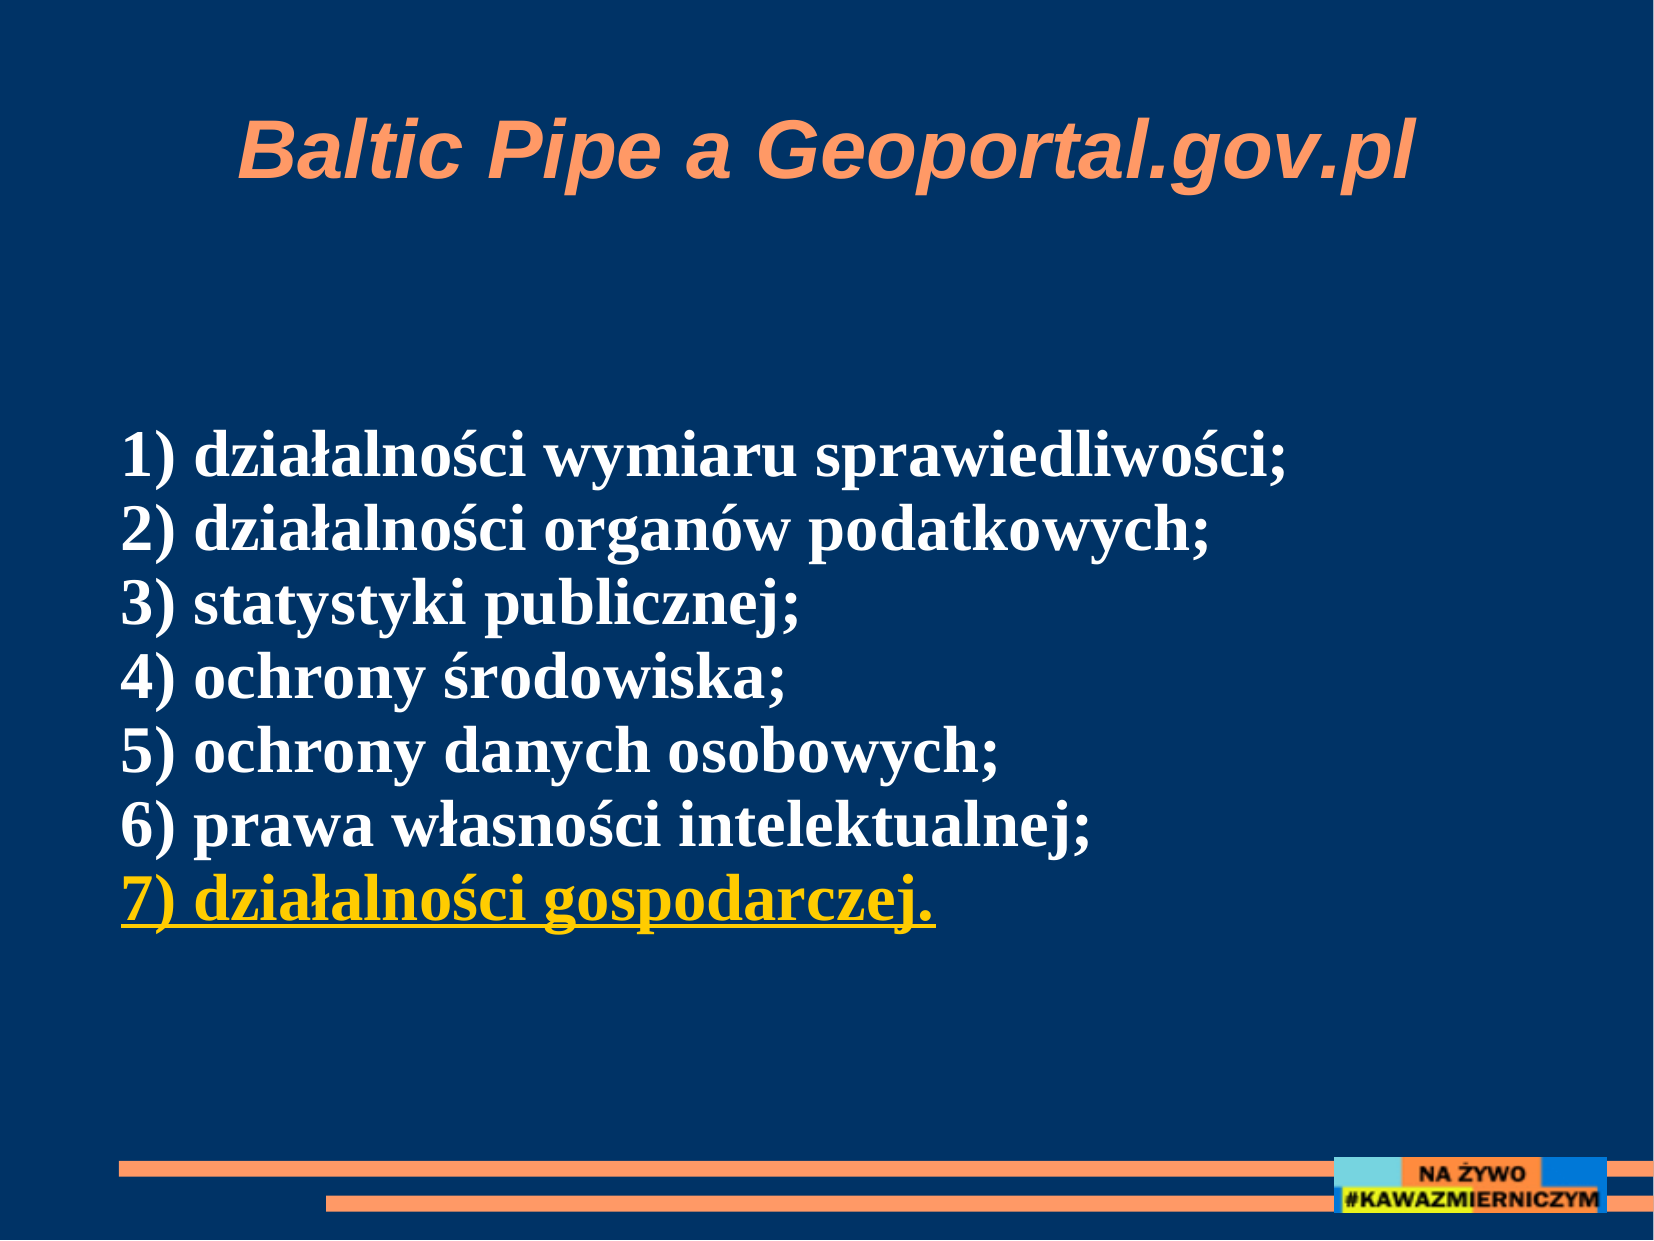

# Baltic Pipe a Geoportal.gov.pl
1) działalności wymiaru sprawiedliwości;
2) działalności organów podatkowych;
3) statystyki publicznej;
4) ochrony środowiska;
5) ochrony danych osobowych;
6) prawa własności intelektualnej;
7) działalności gospodarczej.